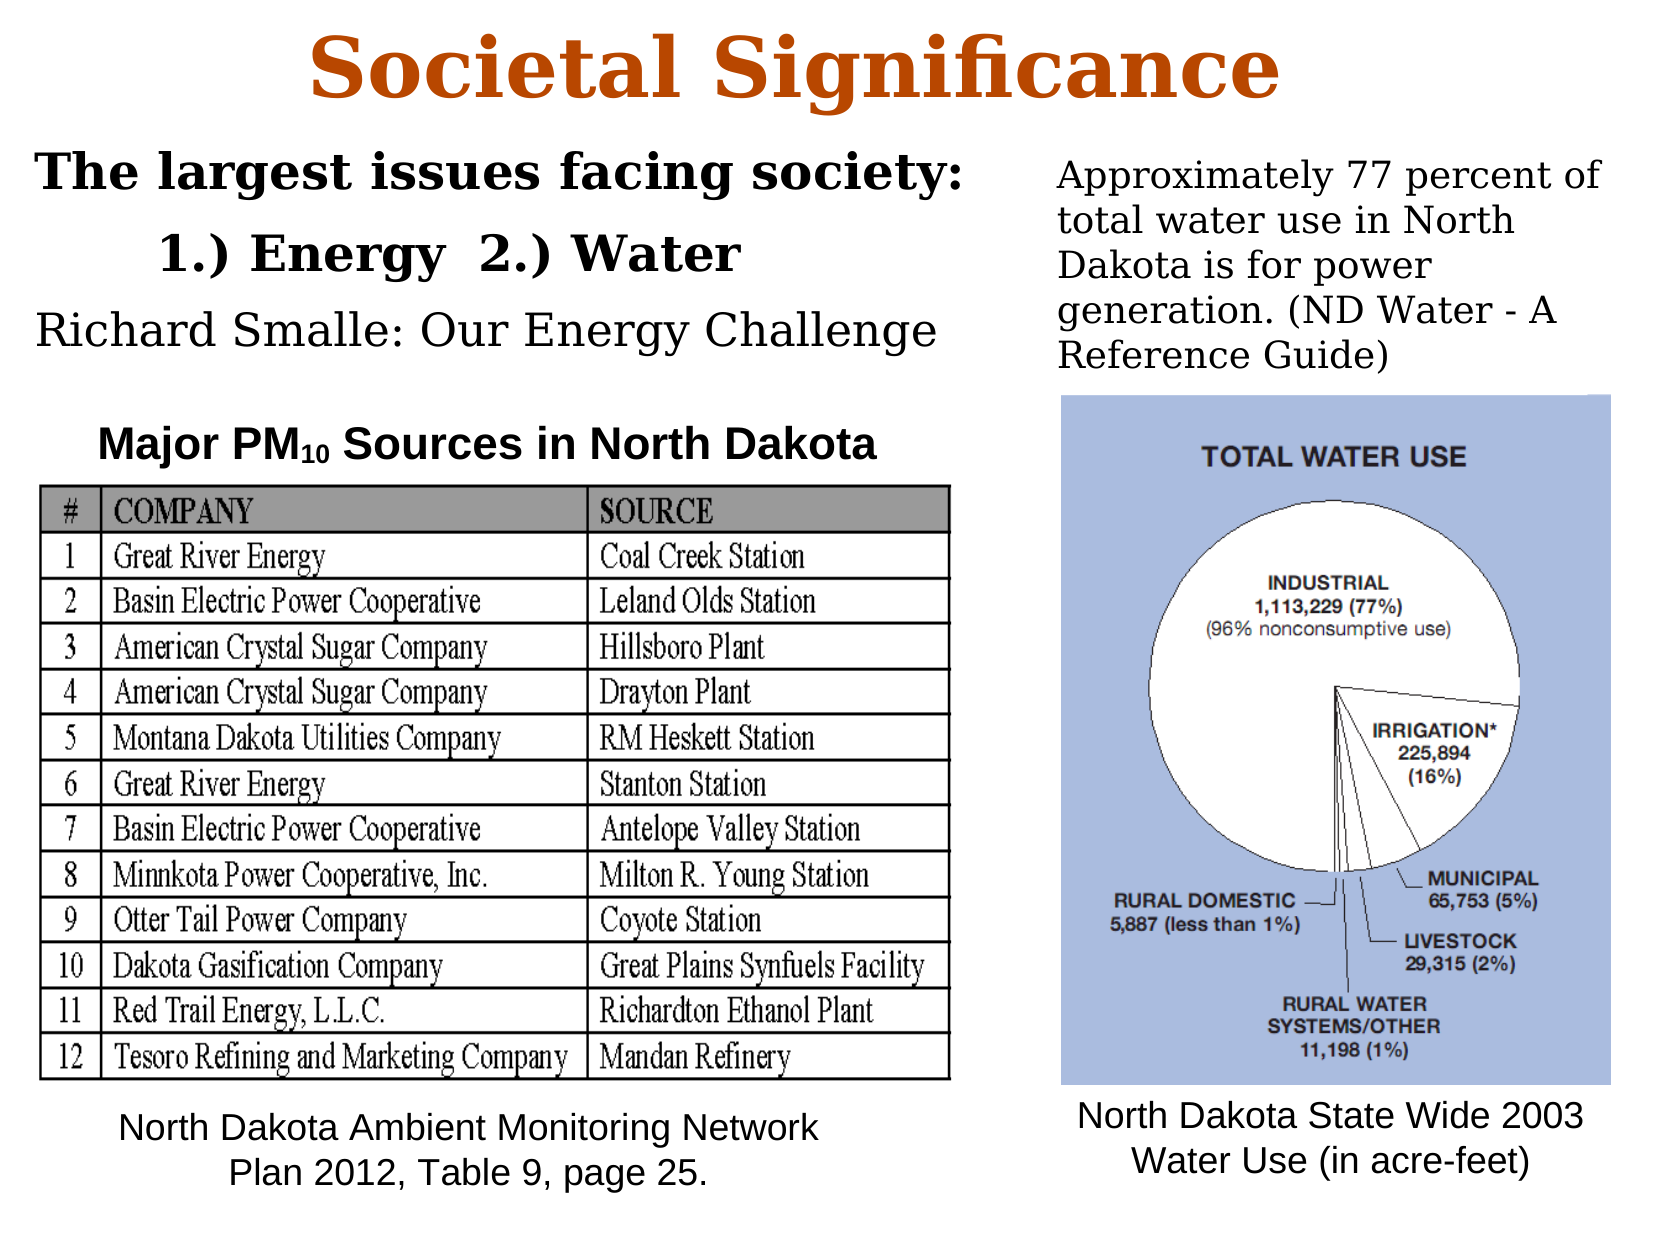

# Societal Significance
The largest issues facing society:
1.) Energy 2.) Water
Richard Smalle: Our Energy Challenge
Approximately 77 percent of total water use in North Dakota is for power generation. (ND Water - A Reference Guide)
Major PM10 Sources in North Dakota
North Dakota State Wide 2003 Water Use (in acre-feet)
North Dakota Ambient Monitoring Network Plan 2012, Table 9, page 25.